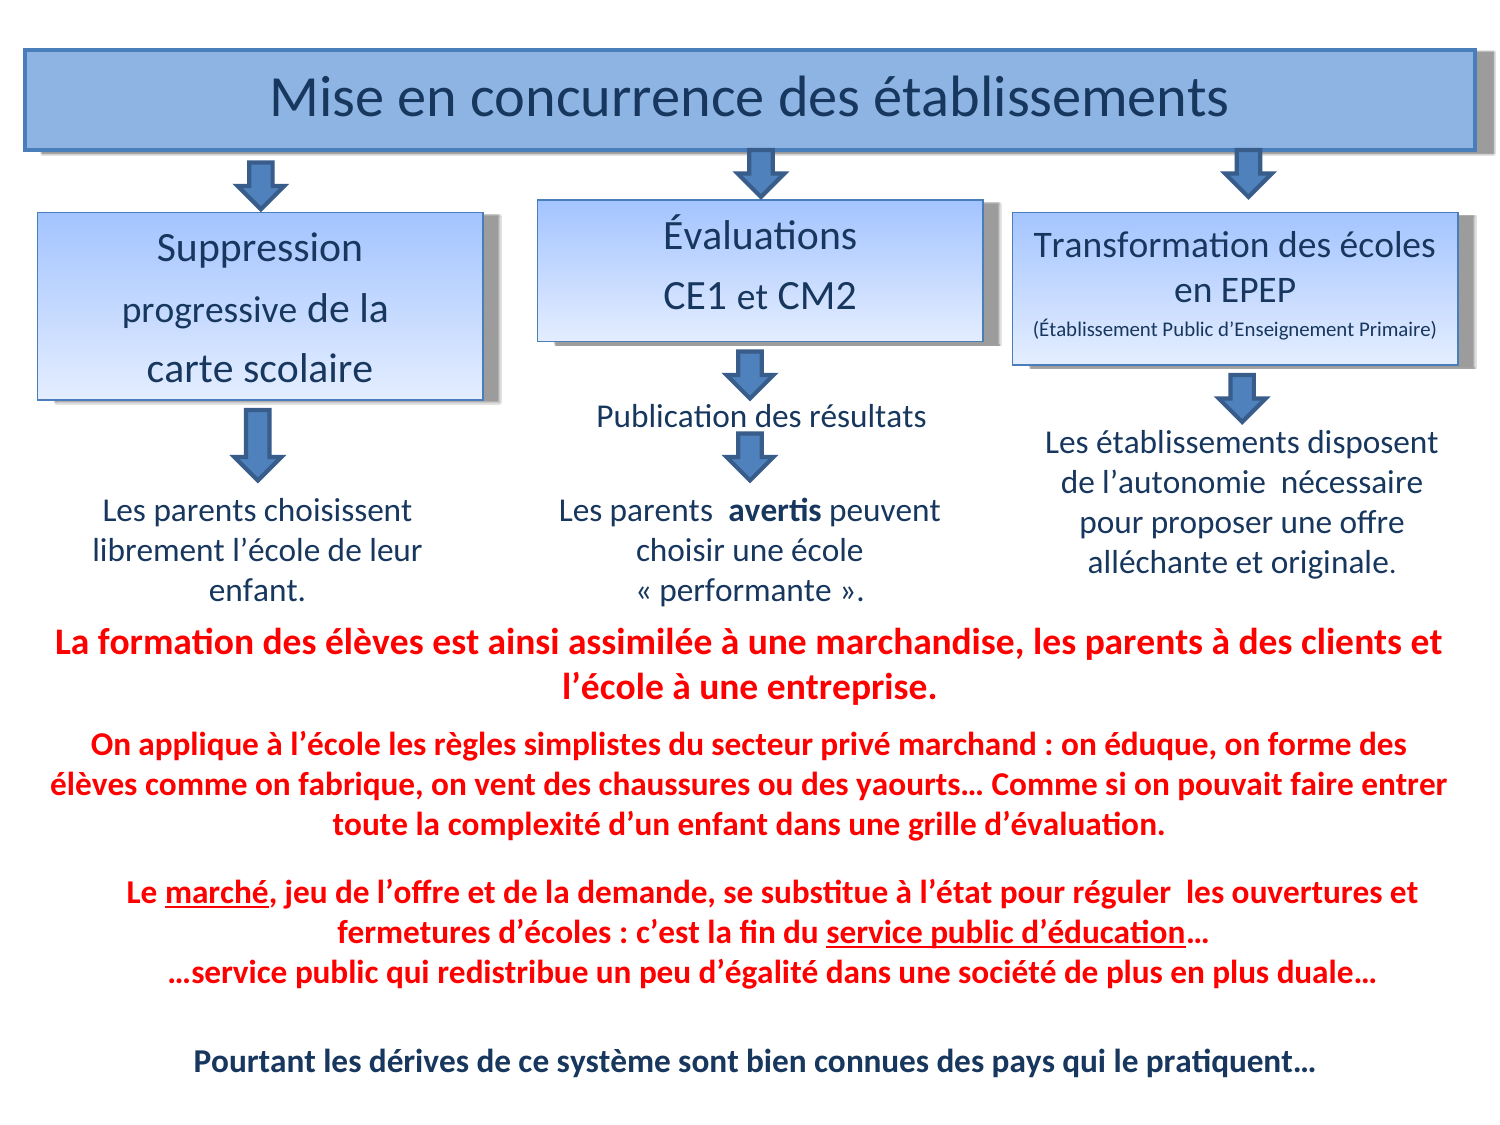

Mise en concurrence des établissements
Évaluations
CE1 et CM2
Suppression
progressive de la
carte scolaire
Transformation des écoles en EPEP
(Établissement Public d’Enseignement Primaire)
Publication des résultats
Les établissements disposent de l’autonomie nécessaire pour proposer une offre alléchante et originale.
Les parents choisissent librement l’école de leur enfant.
Les parents avertis peuvent choisir une école « performante ».
La formation des élèves est ainsi assimilée à une marchandise, les parents à des clients et l’école à une entreprise.
On applique à l’école les règles simplistes du secteur privé marchand : on éduque, on forme des élèves comme on fabrique, on vent des chaussures ou des yaourts… Comme si on pouvait faire entrer toute la complexité d’un enfant dans une grille d’évaluation.
Le marché, jeu de l’offre et de la demande, se substitue à l’état pour réguler les ouvertures et fermetures d’écoles : c’est la fin du service public d’éducation…
…service public qui redistribue un peu d’égalité dans une société de plus en plus duale…
Pourtant les dérives de ce système sont bien connues des pays qui le pratiquent…